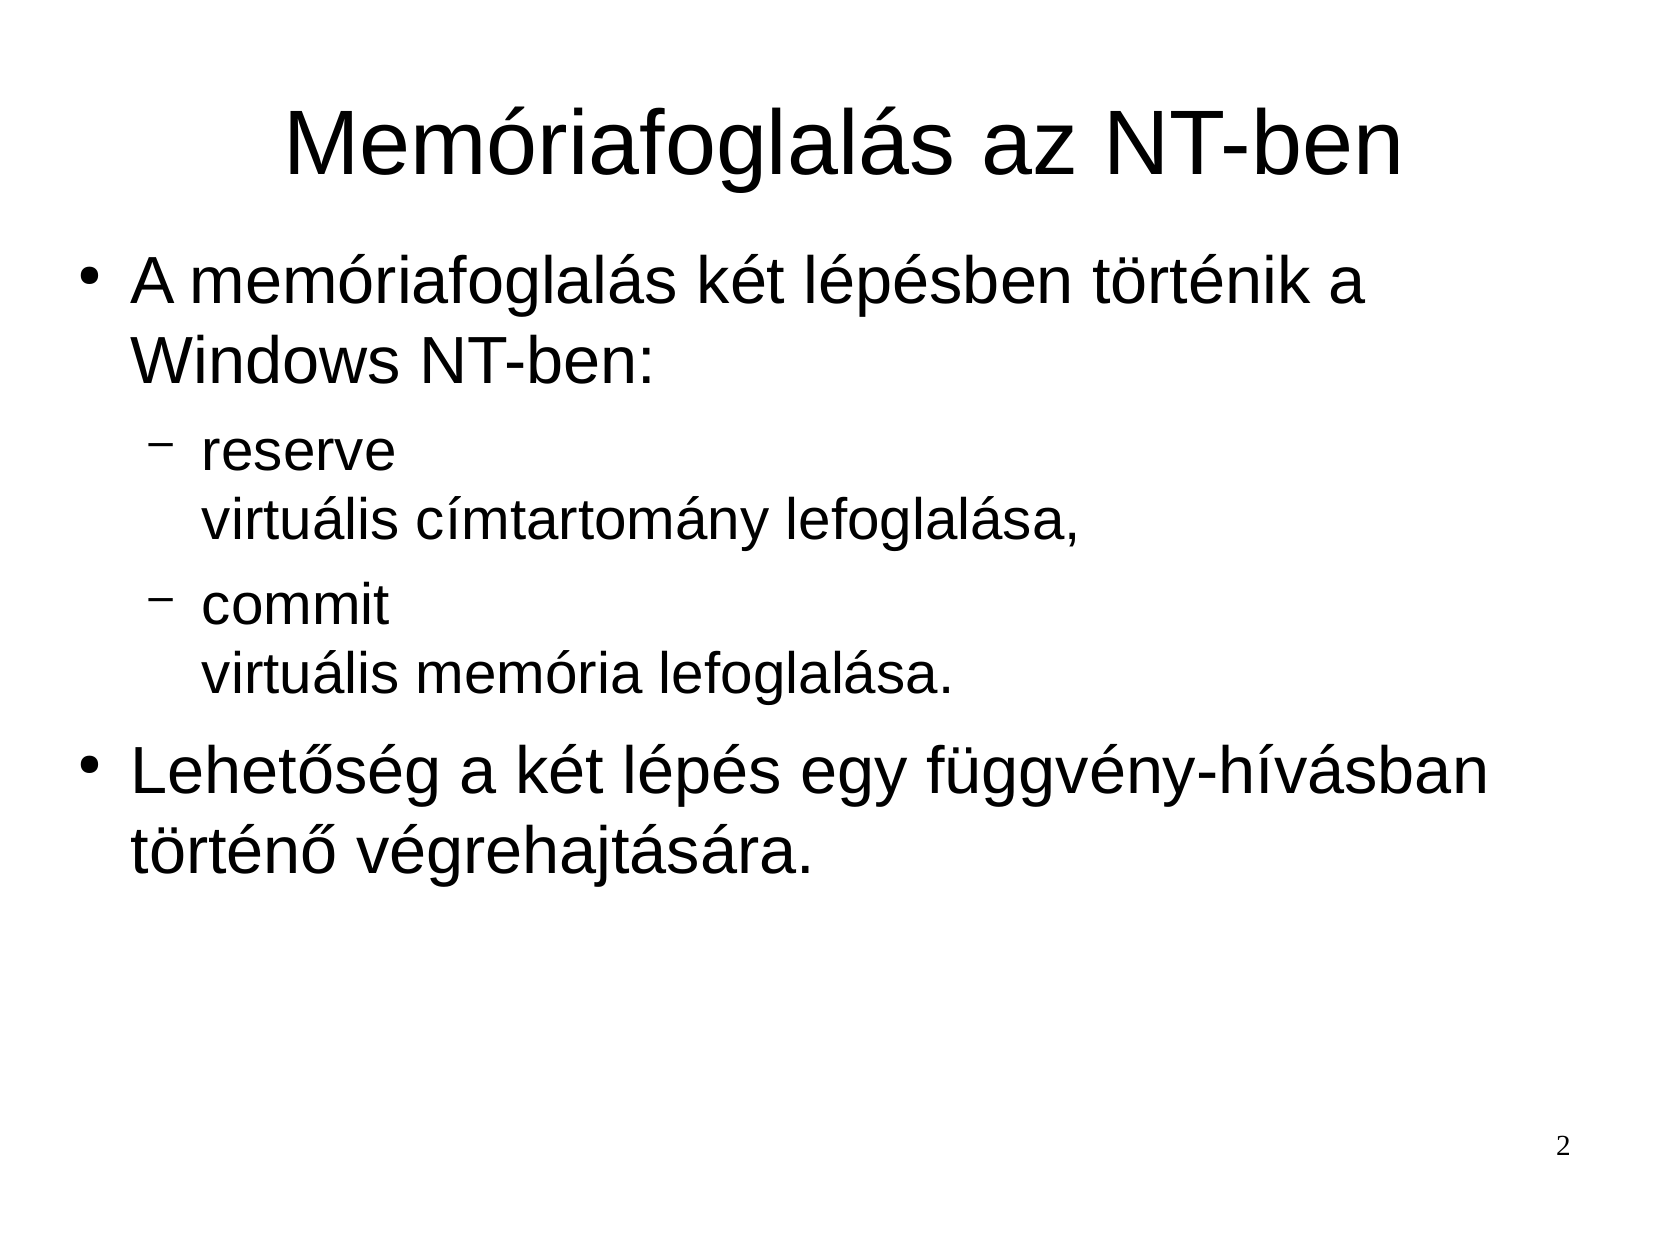

# Memóriafoglalás az NT-ben
A memóriafoglalás két lépésben történik a Windows NT-ben:
reserve
virtuális címtartomány lefoglalása,
commit
virtuális memória lefoglalása.
Lehetőség a két lépés egy függvény-hívásban történő végrehajtására.
2